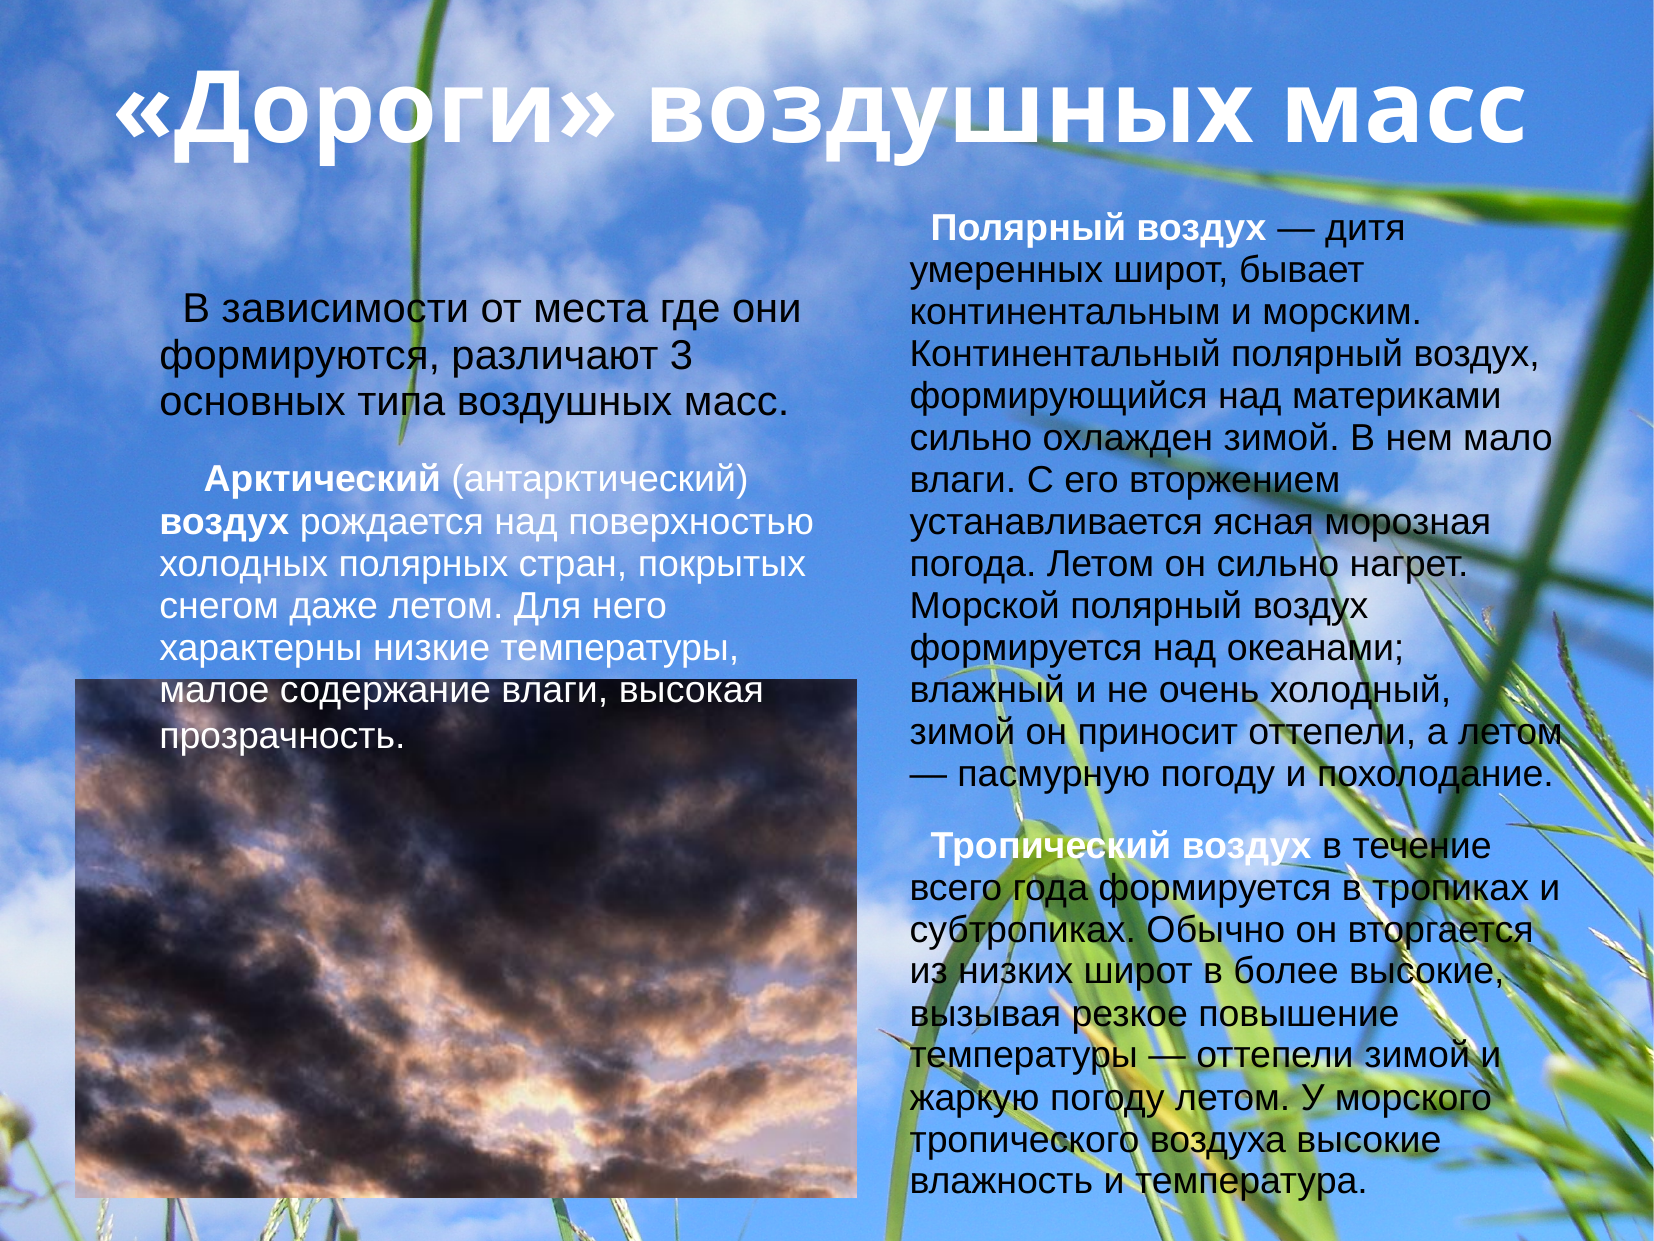

# «Дороги» воздушных масс
 Полярный воздух — дитя умеренных широт, бывает континентальным и морским. Континентальный полярный воздух, формирующийся над материками сильно охлажден зимой. В нем мало влаги. С его вторжением устанавливается ясная морозная погода. Летом он сильно нагрет. Морской полярный воздух формируется над океанами; влажный и не очень холодный, зимой он приносит оттепели, а летом — пасмурную погоду и похолодание.
 Тропический воздух в течение всего года формируется в тропиках и субтропиках. Обычно он вторгается из низких широт в более высокие, вызывая резкое повышение температуры — оттепели зимой и жаркую погоду летом. У морского тропического воздуха высокие влажность и температура.
 В зависимости от места где они формируются, различают 3 основных типа воздушных масс.
 Арктический (антарктический) воздух рождается над поверхностью холодных полярных стран, покрытых снегом даже летом. Для него характерны низкие температуры, малое содержание влаги, высокая прозрачность.